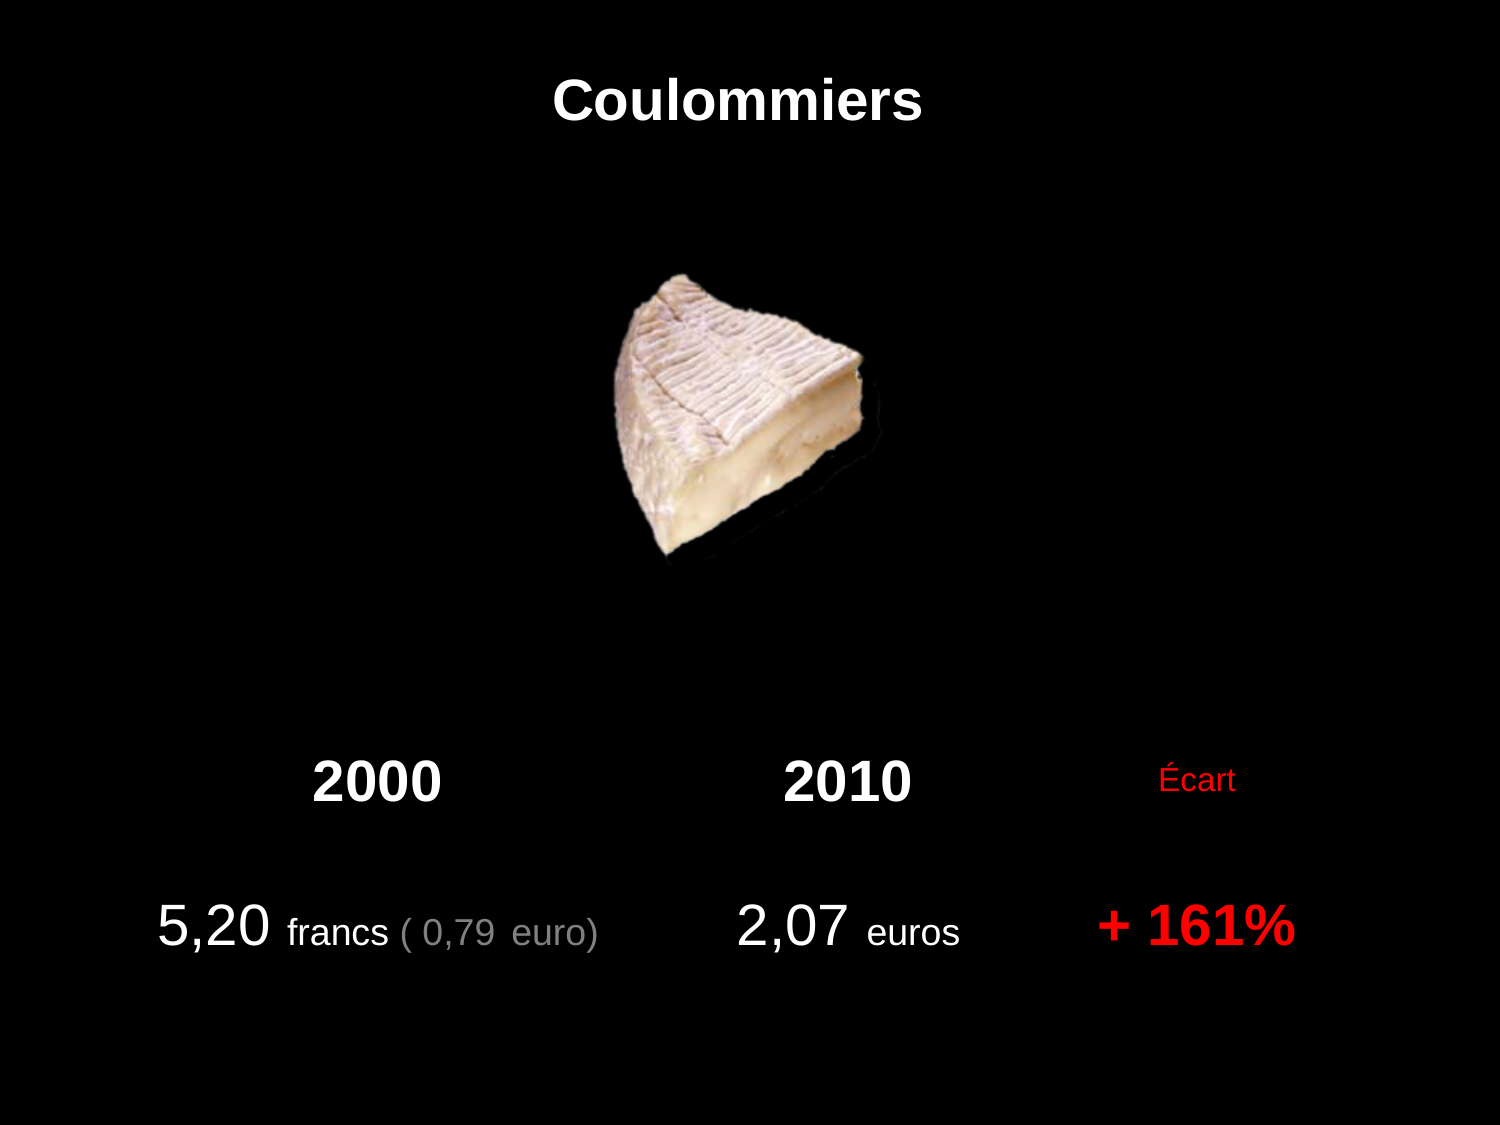

Coulommiers
| 2000 | 2010 | Écart |
| --- | --- | --- |
| 5,20 francs ( 0,79 euro) | 2,07 euros | + 161% |